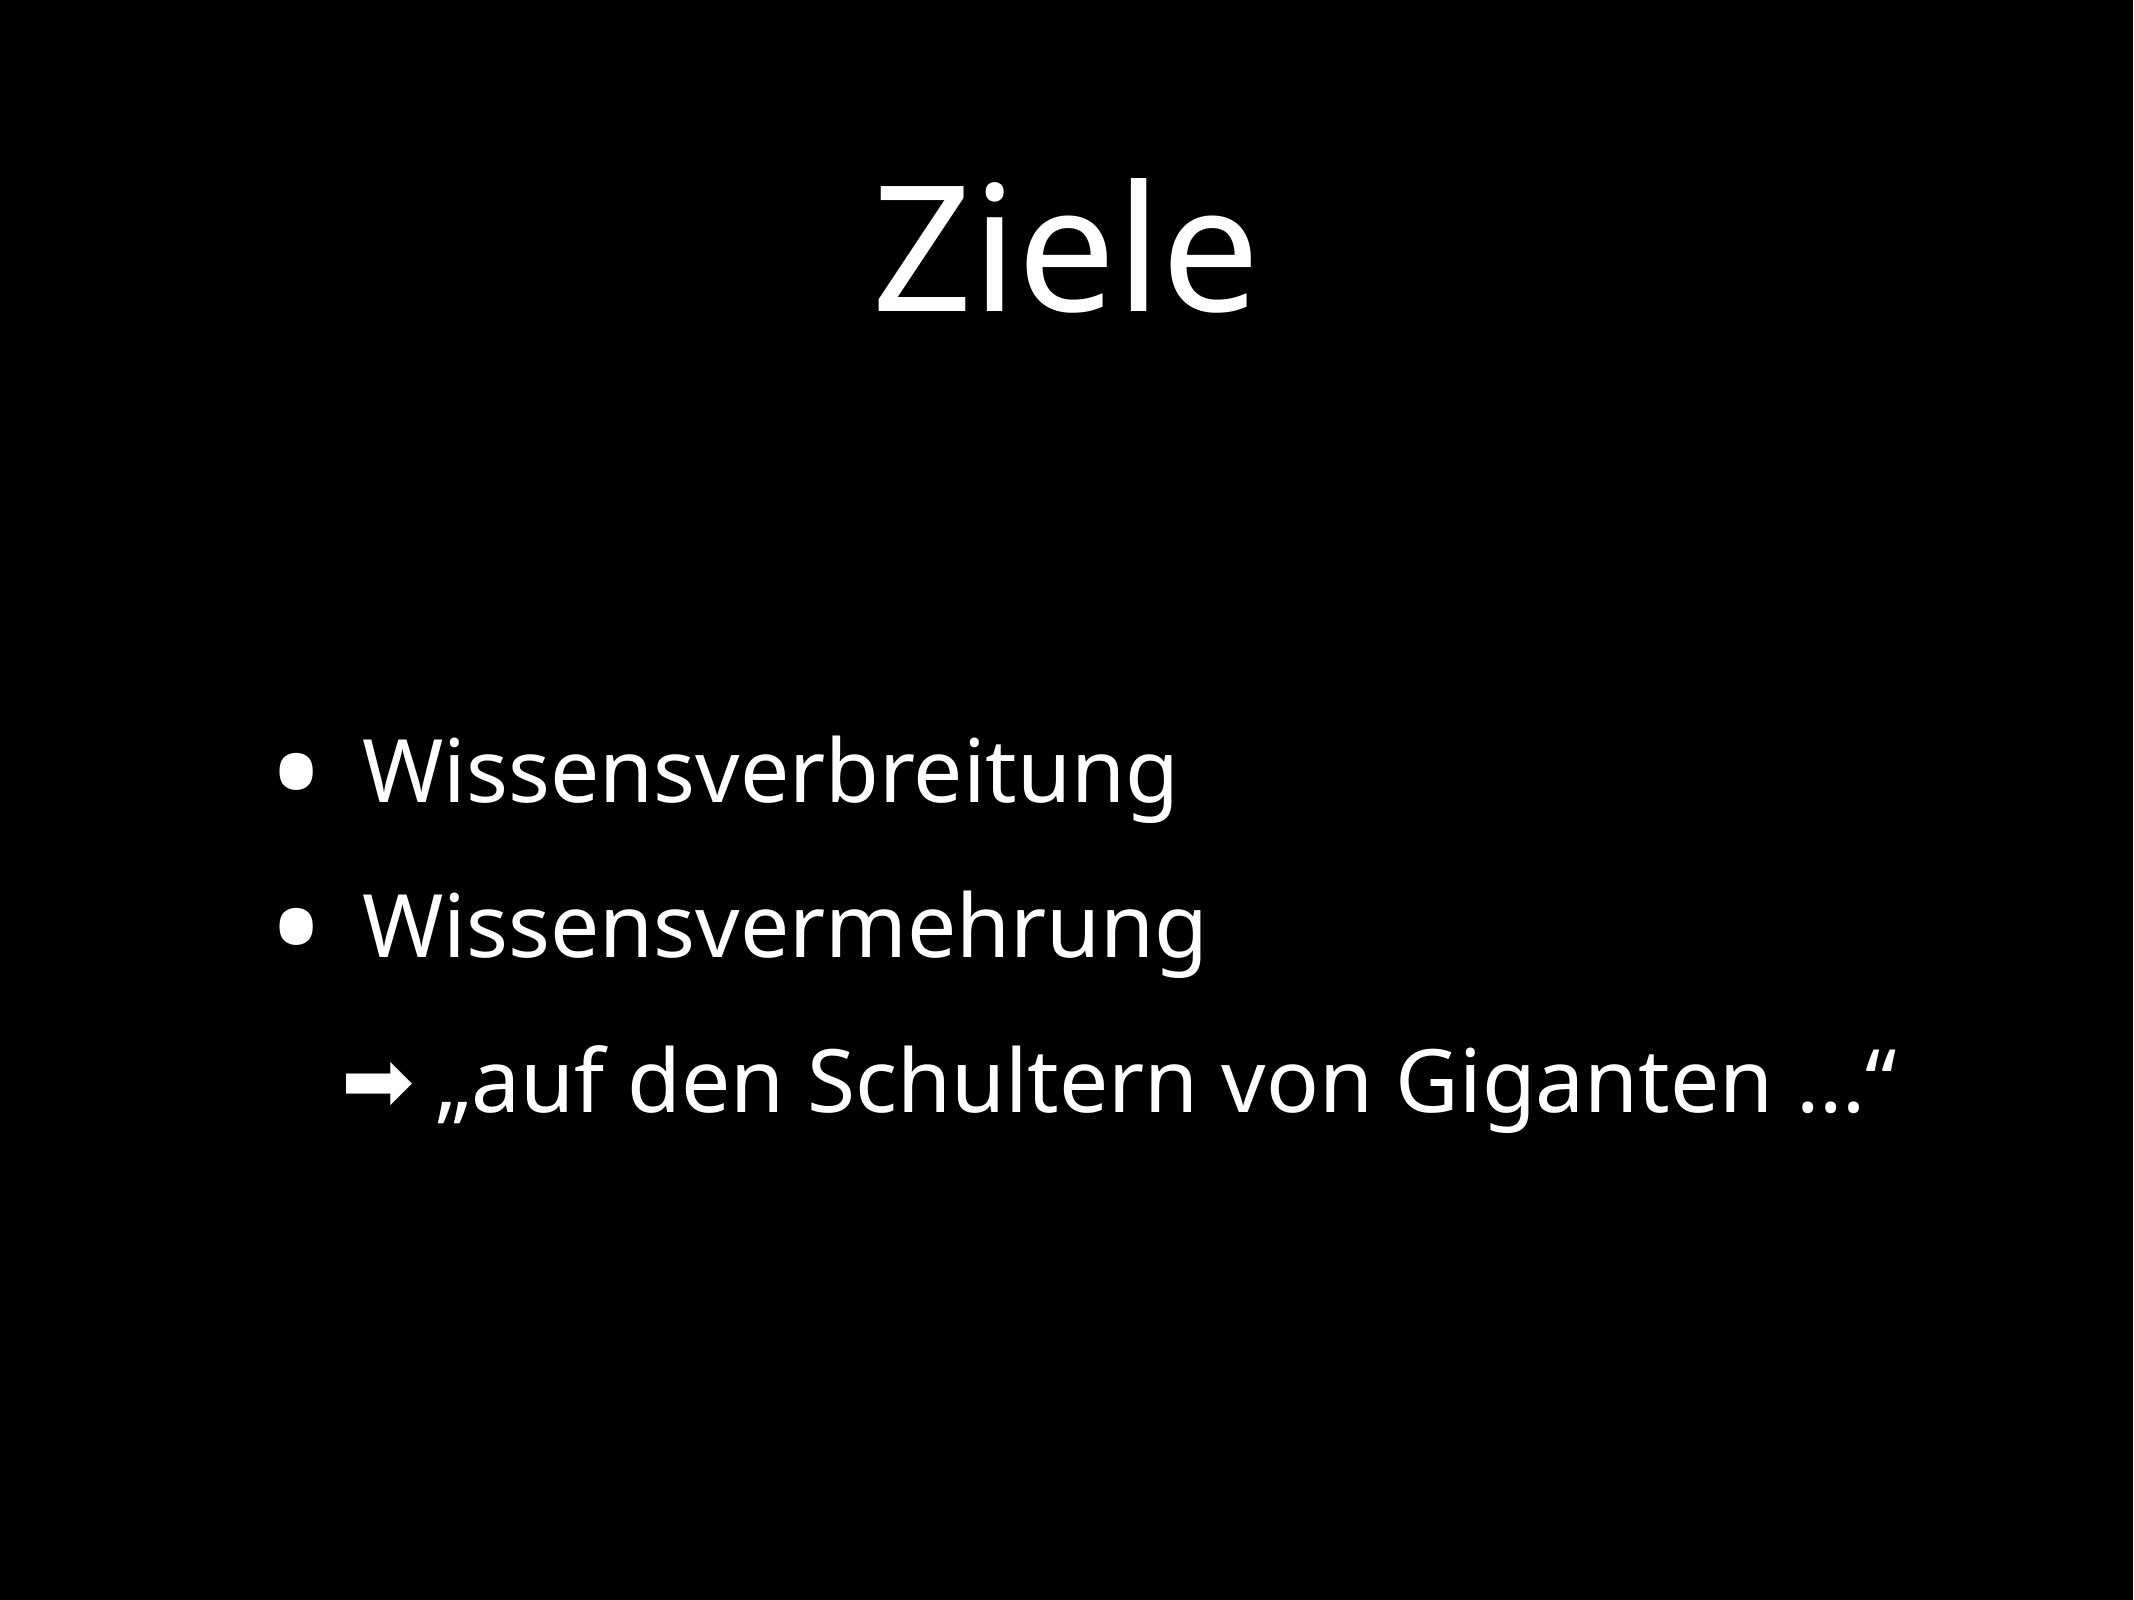

Ziele
# Wissensverbreitung
Wissensvermehrung
„auf den Schultern von Giganten …“